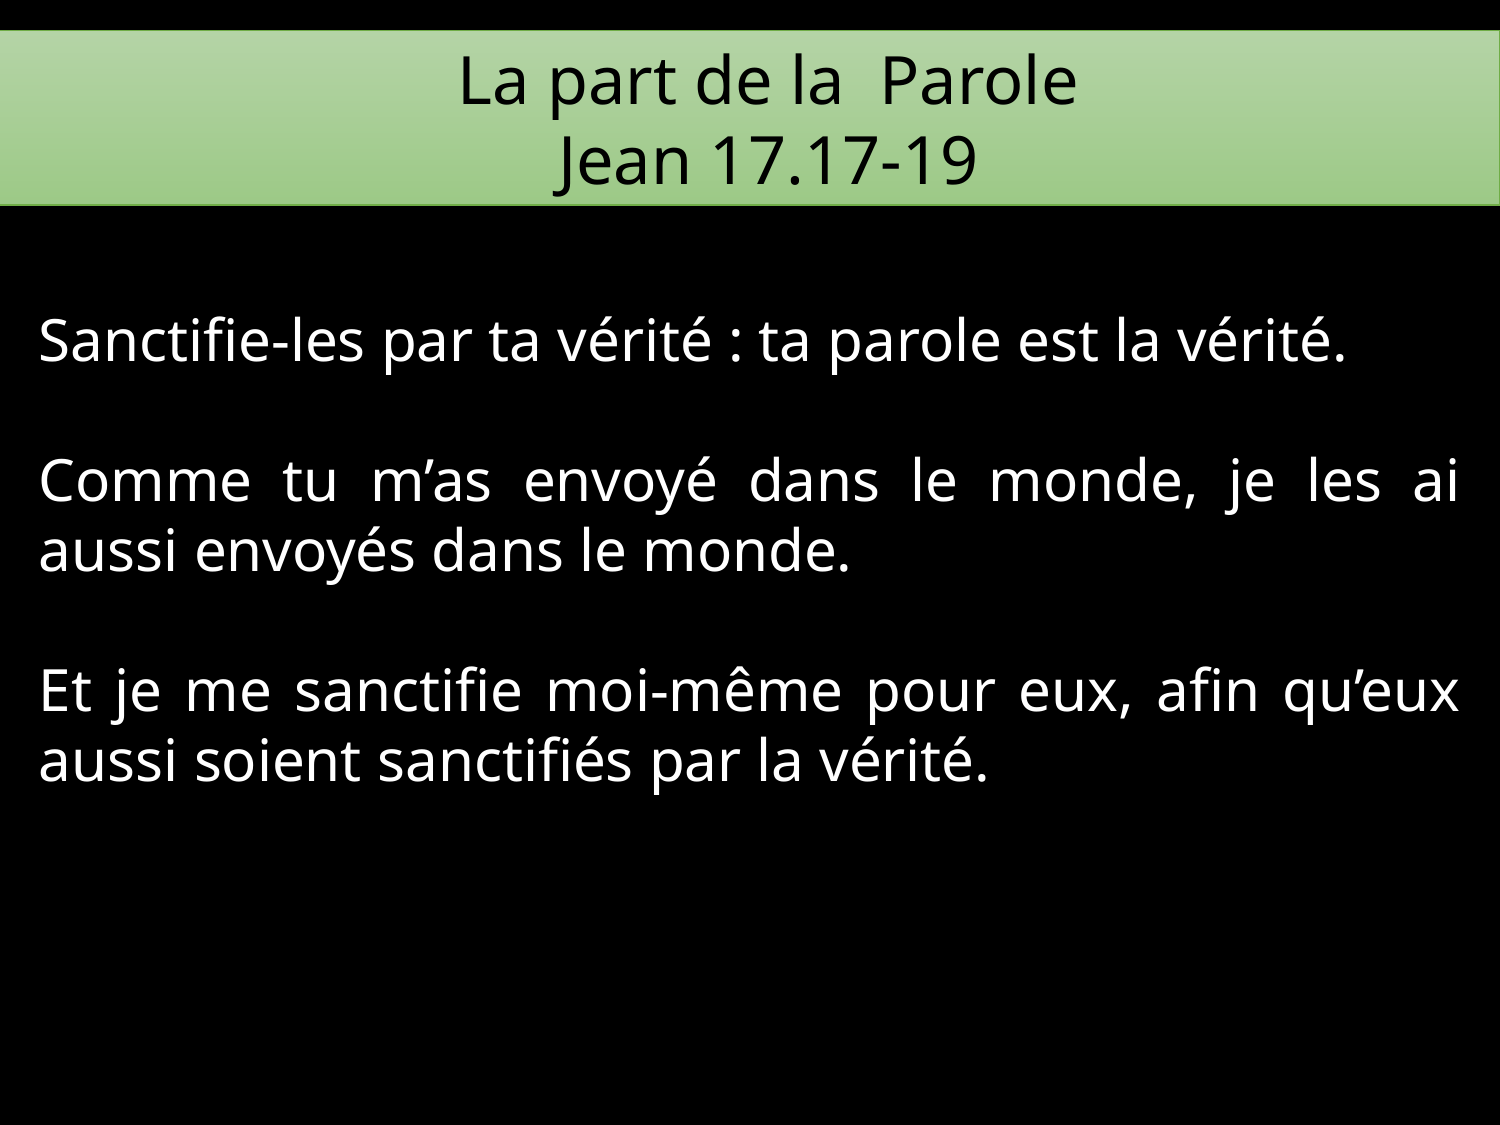

La part de la Parole
Jean 17.17-19
Sanctifie-les par ta vérité : ta parole est la vérité.
Comme tu m’as envoyé dans le monde, je les ai aussi envoyés dans le monde.
Et je me sanctifie moi-même pour eux, afin qu’eux aussi soient sanctifiés par la vérité.